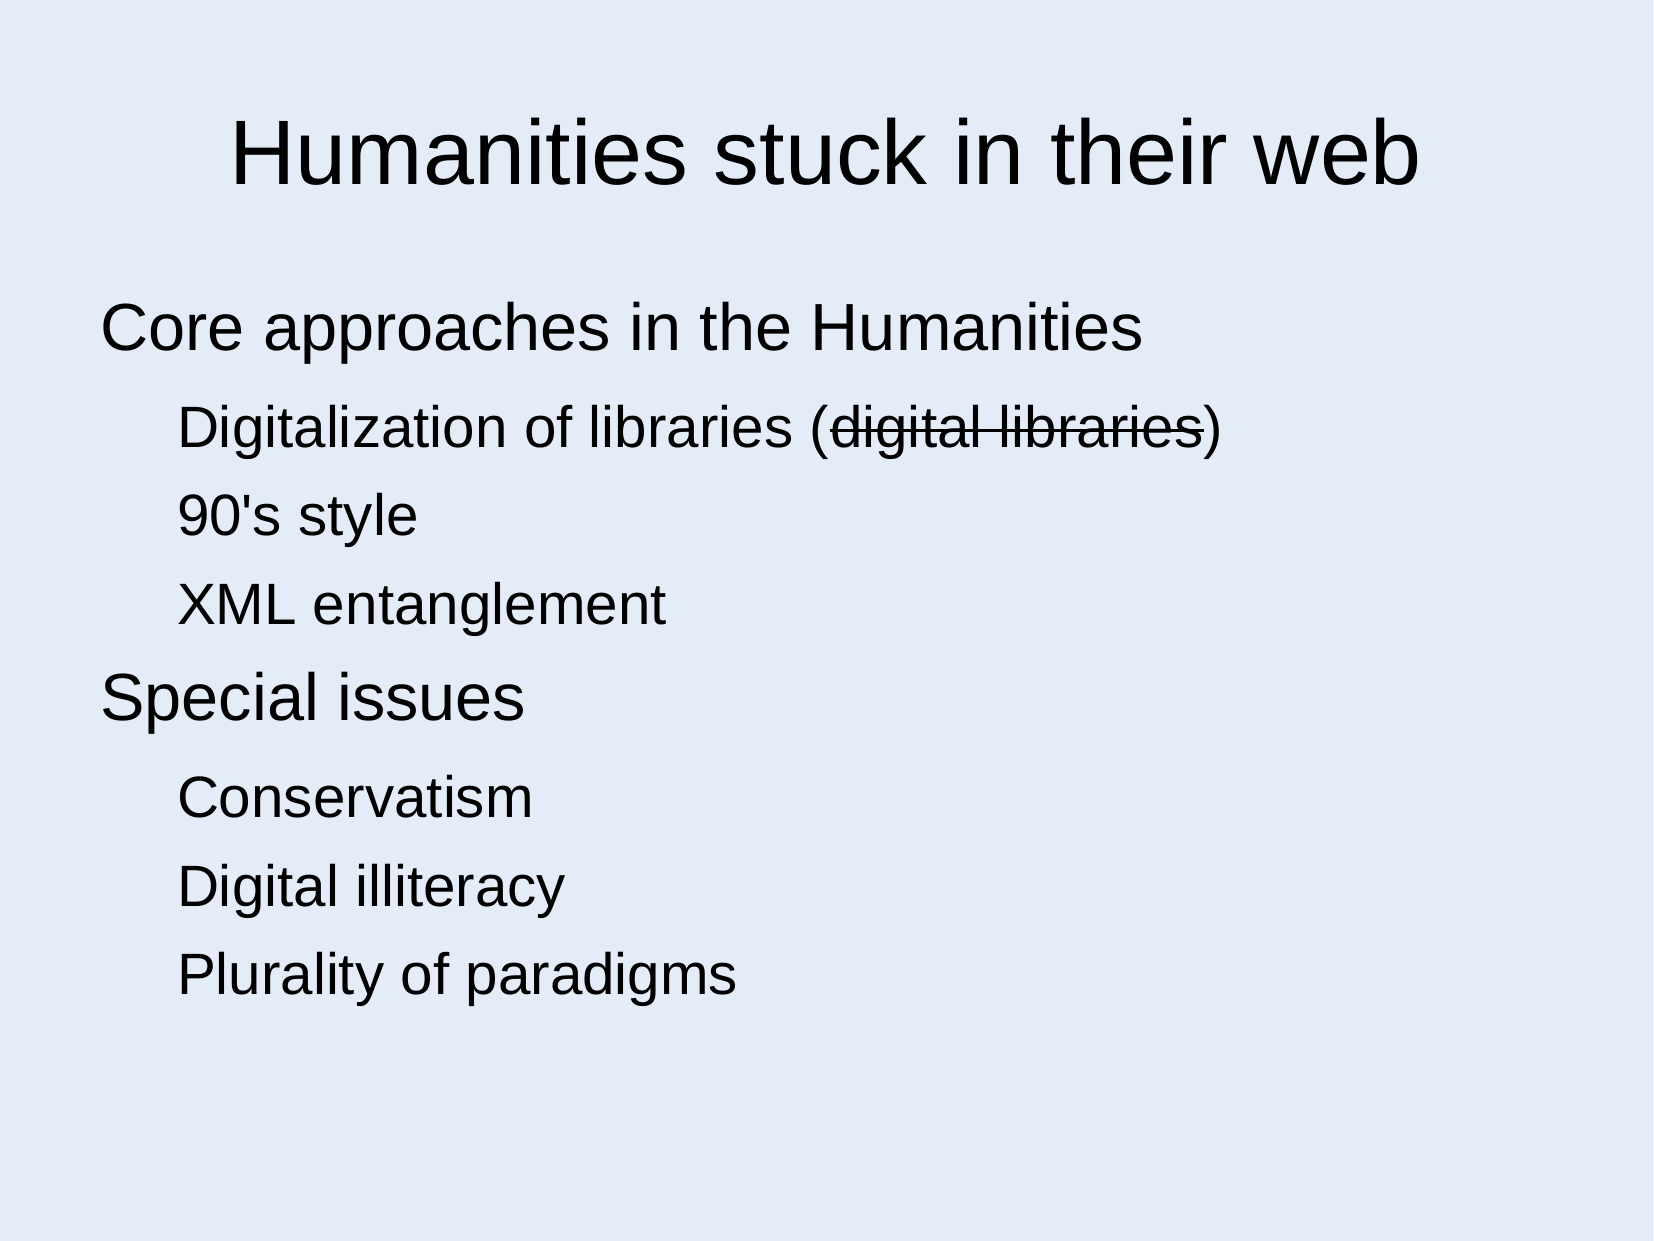

# Humanities stuck in their web
Core approaches in the Humanities
Digitalization of libraries (digital libraries)
90's style
XML entanglement
Special issues
Conservatism
Digital illiteracy
Plurality of paradigms